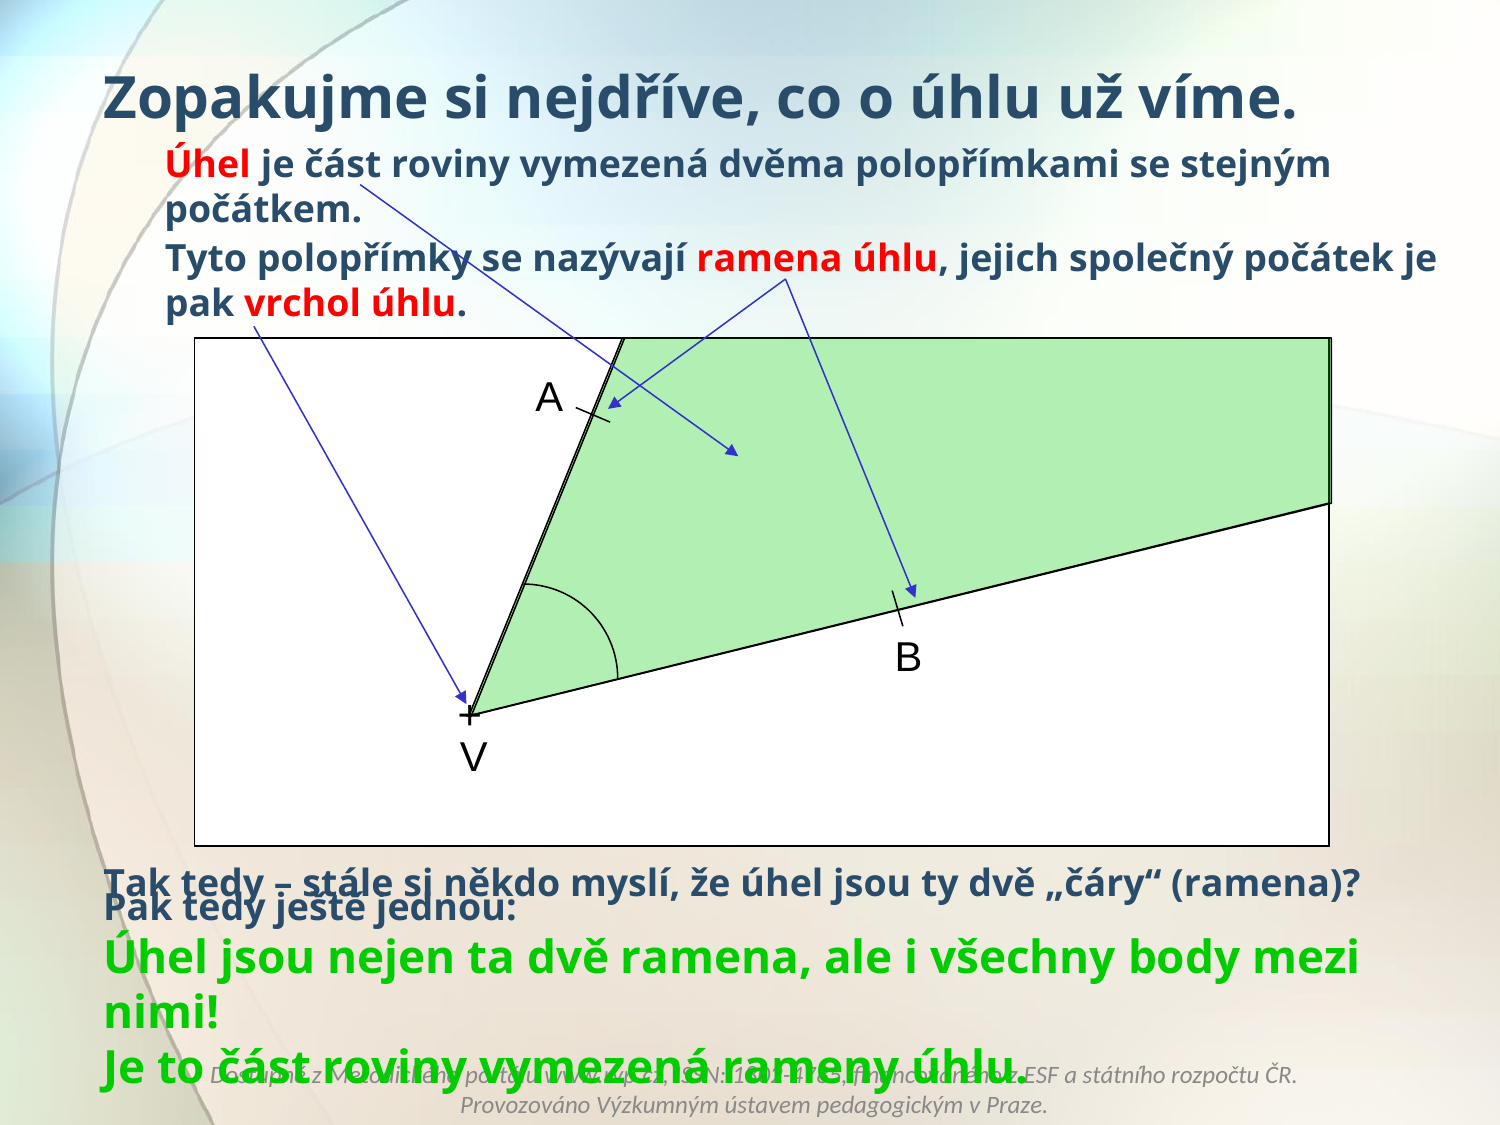

# Zopakujme si nejdříve, co o úhlu už víme.
Úhel je část roviny vymezená dvěma polopřímkami se stejným počátkem.
Tyto polopřímky se nazývají ramena úhlu, jejich společný počátek je pak vrchol úhlu.
A
B
+
V
Tak tedy – stále si někdo myslí, že úhel jsou ty dvě „čáry“ (ramena)?
Pak tedy ještě jednou:
Úhel jsou nejen ta dvě ramena, ale i všechny body mezi nimi!
Je to část roviny vymezená rameny úhlu.